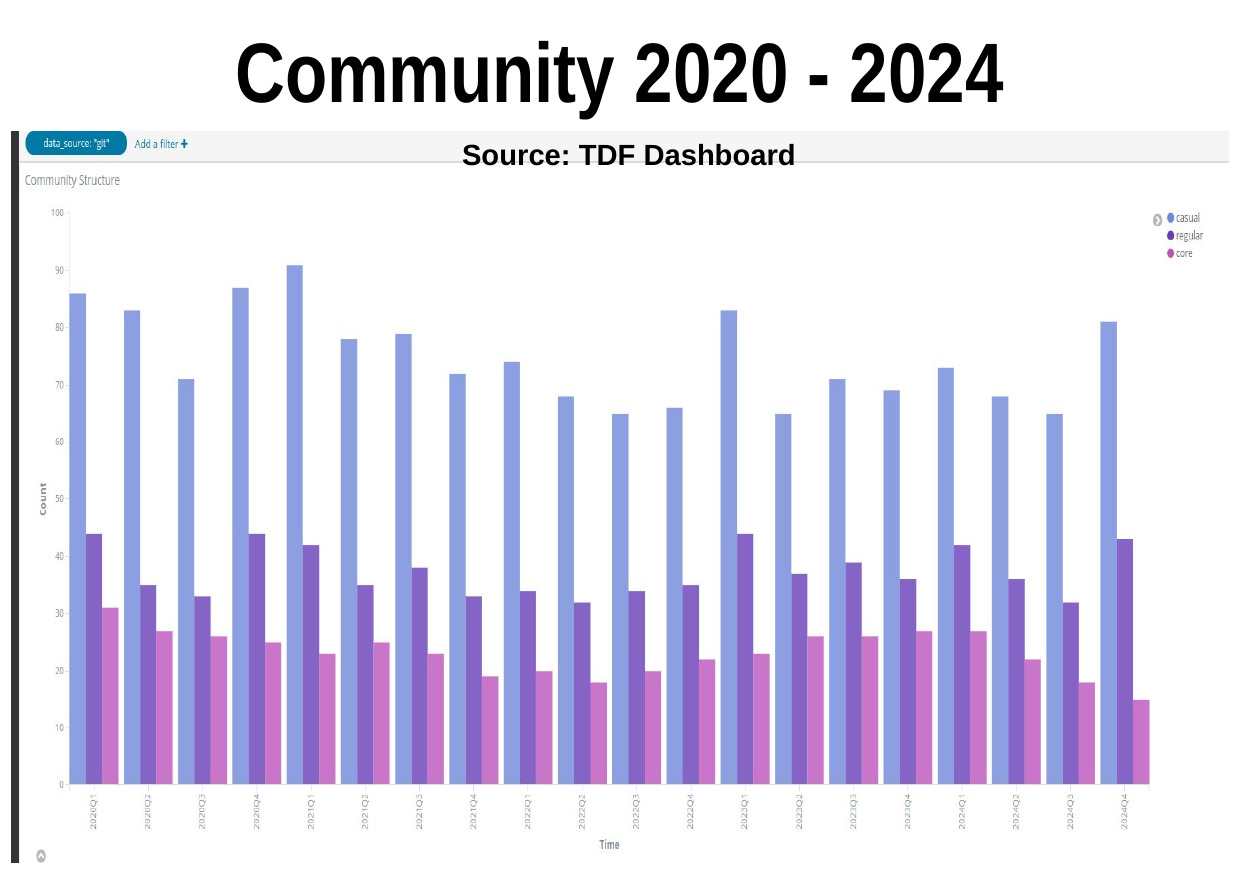

# Community 2020 - 2024
Source: TDF Dashboard